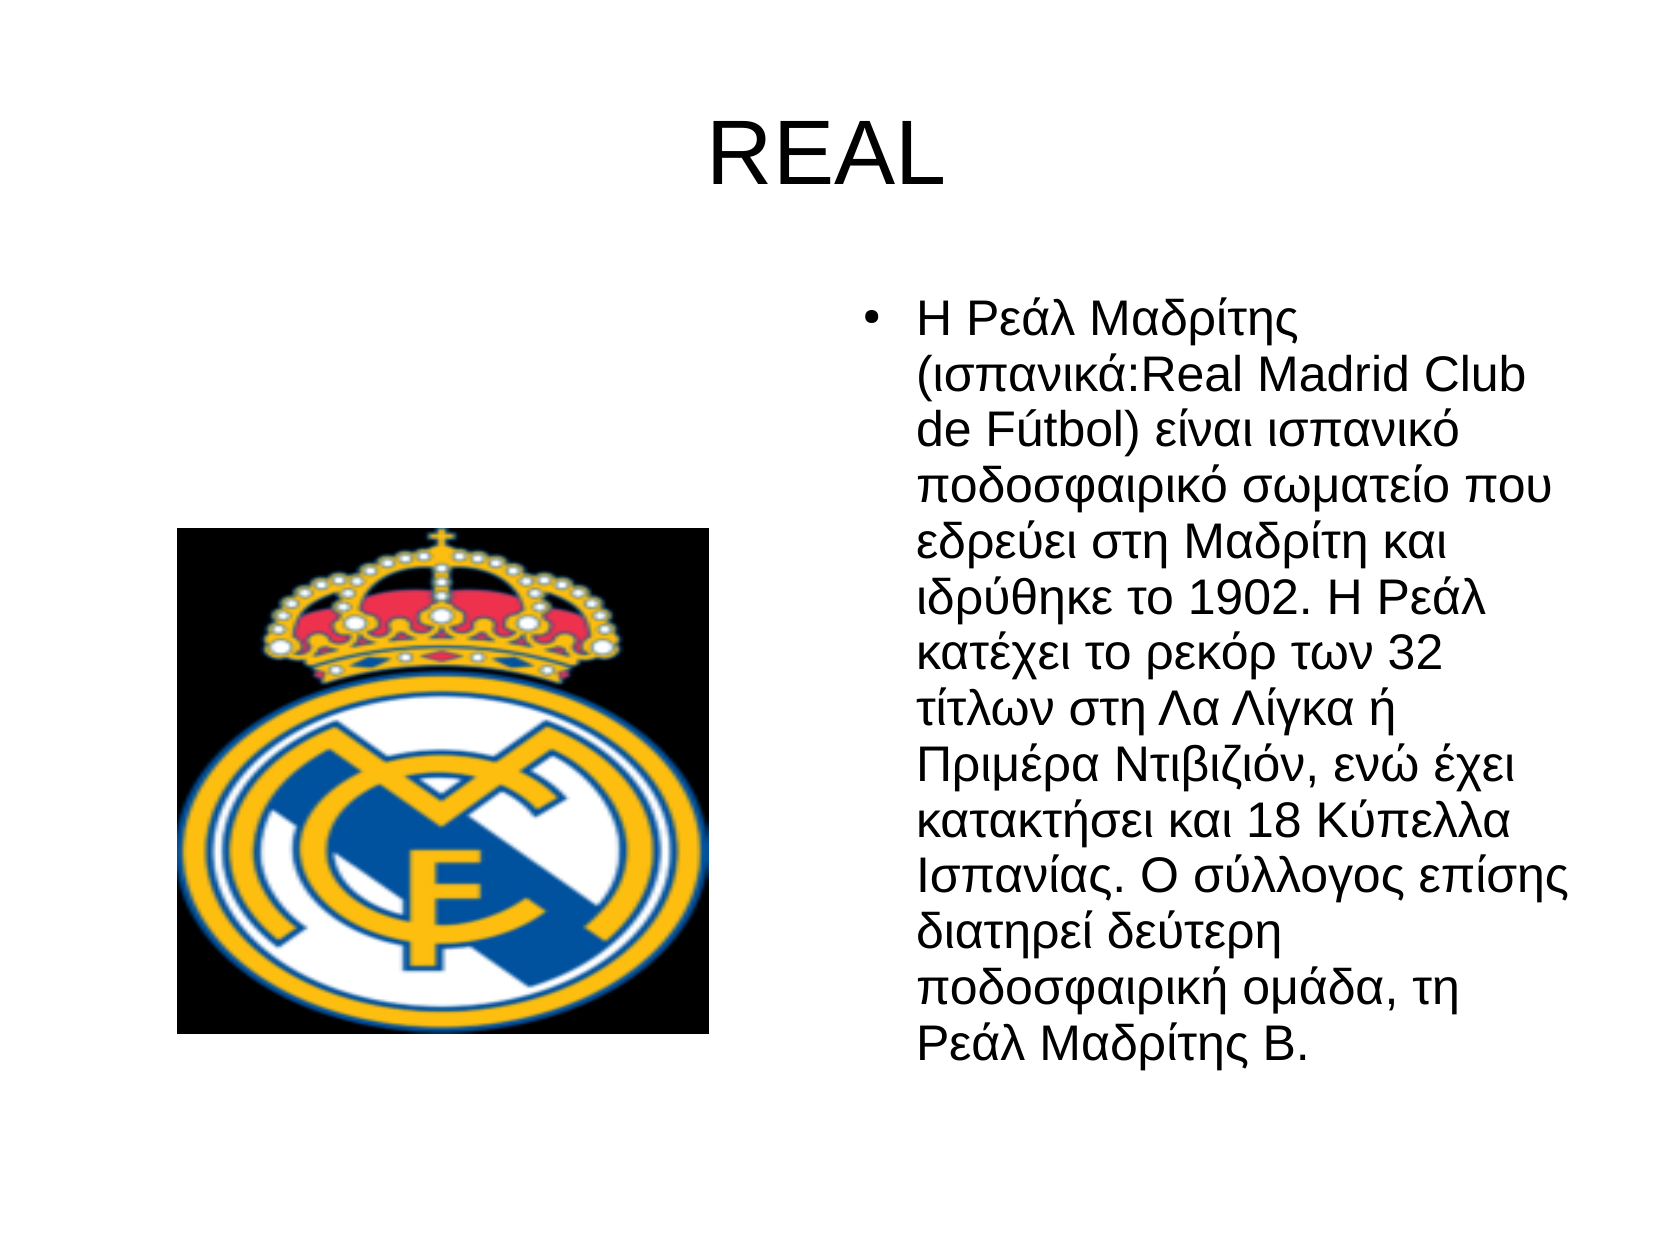

# REAL
Η Ρεάλ Μαδρίτης (ισπανικά:Real Madrid Club de Fútbol) είναι ισπανικό ποδοσφαιρικό σωματείο που εδρεύει στη Μαδρίτη και ιδρύθηκε το 1902. Η Ρεάλ κατέχει το ρεκόρ των 32 τίτλων στη Λα Λίγκα ή Πριμέρα Ντιβιζιόν, ενώ έχει κατακτήσει και 18 Κύπελλα Ισπανίας. Ο σύλλογος επίσης διατηρεί δεύτερη ποδοσφαιρική ομάδα, τη Ρεάλ Μαδρίτης Β.